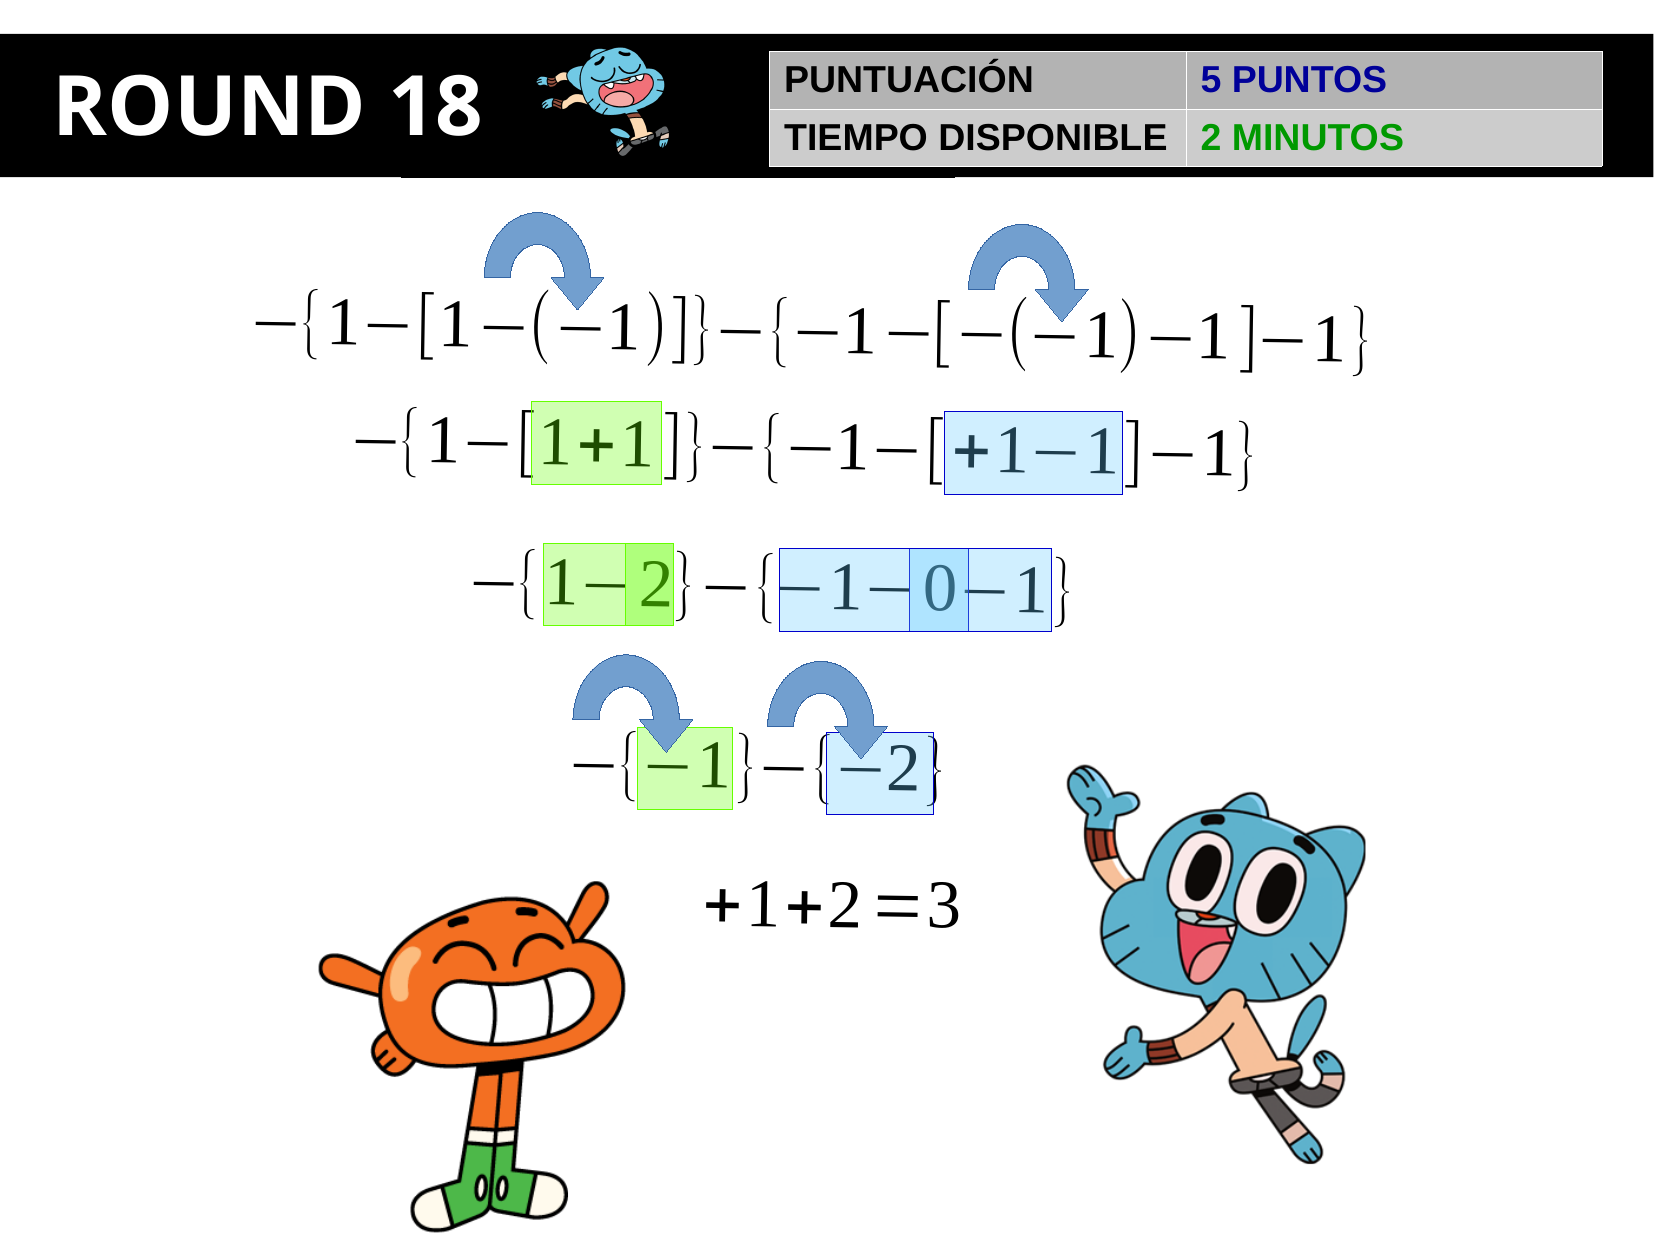

#
ROUND 18
| PUNTUACIÓN | 5 PUNTOS |
| --- | --- |
| TIEMPO DISPONIBLE | 2 MINUTOS |